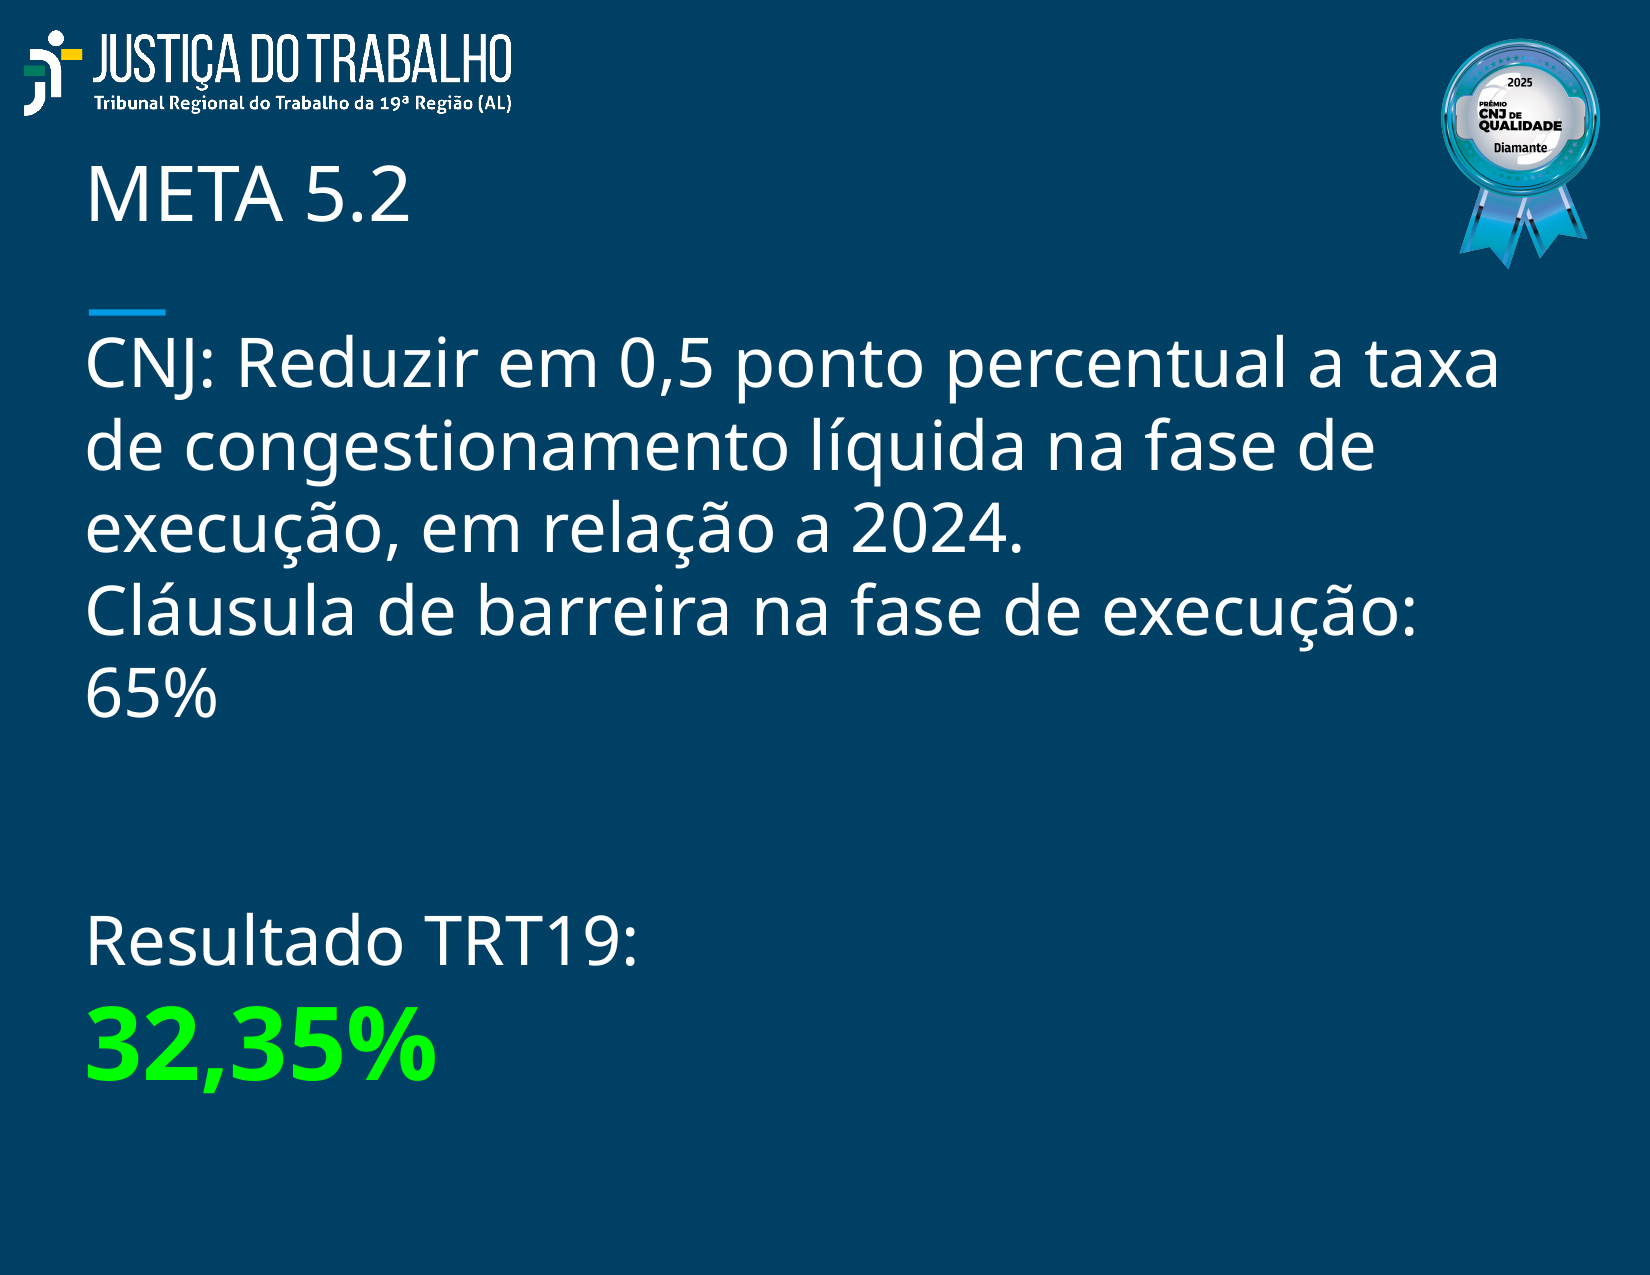

# META 5.2 CNJ: Reduzir em 0,5 ponto percentual a taxa de congestionamento líquida na fase de execução, em relação a 2024. Cláusula de barreira na fase de execução: 65% Resultado TRT19: 32,35%